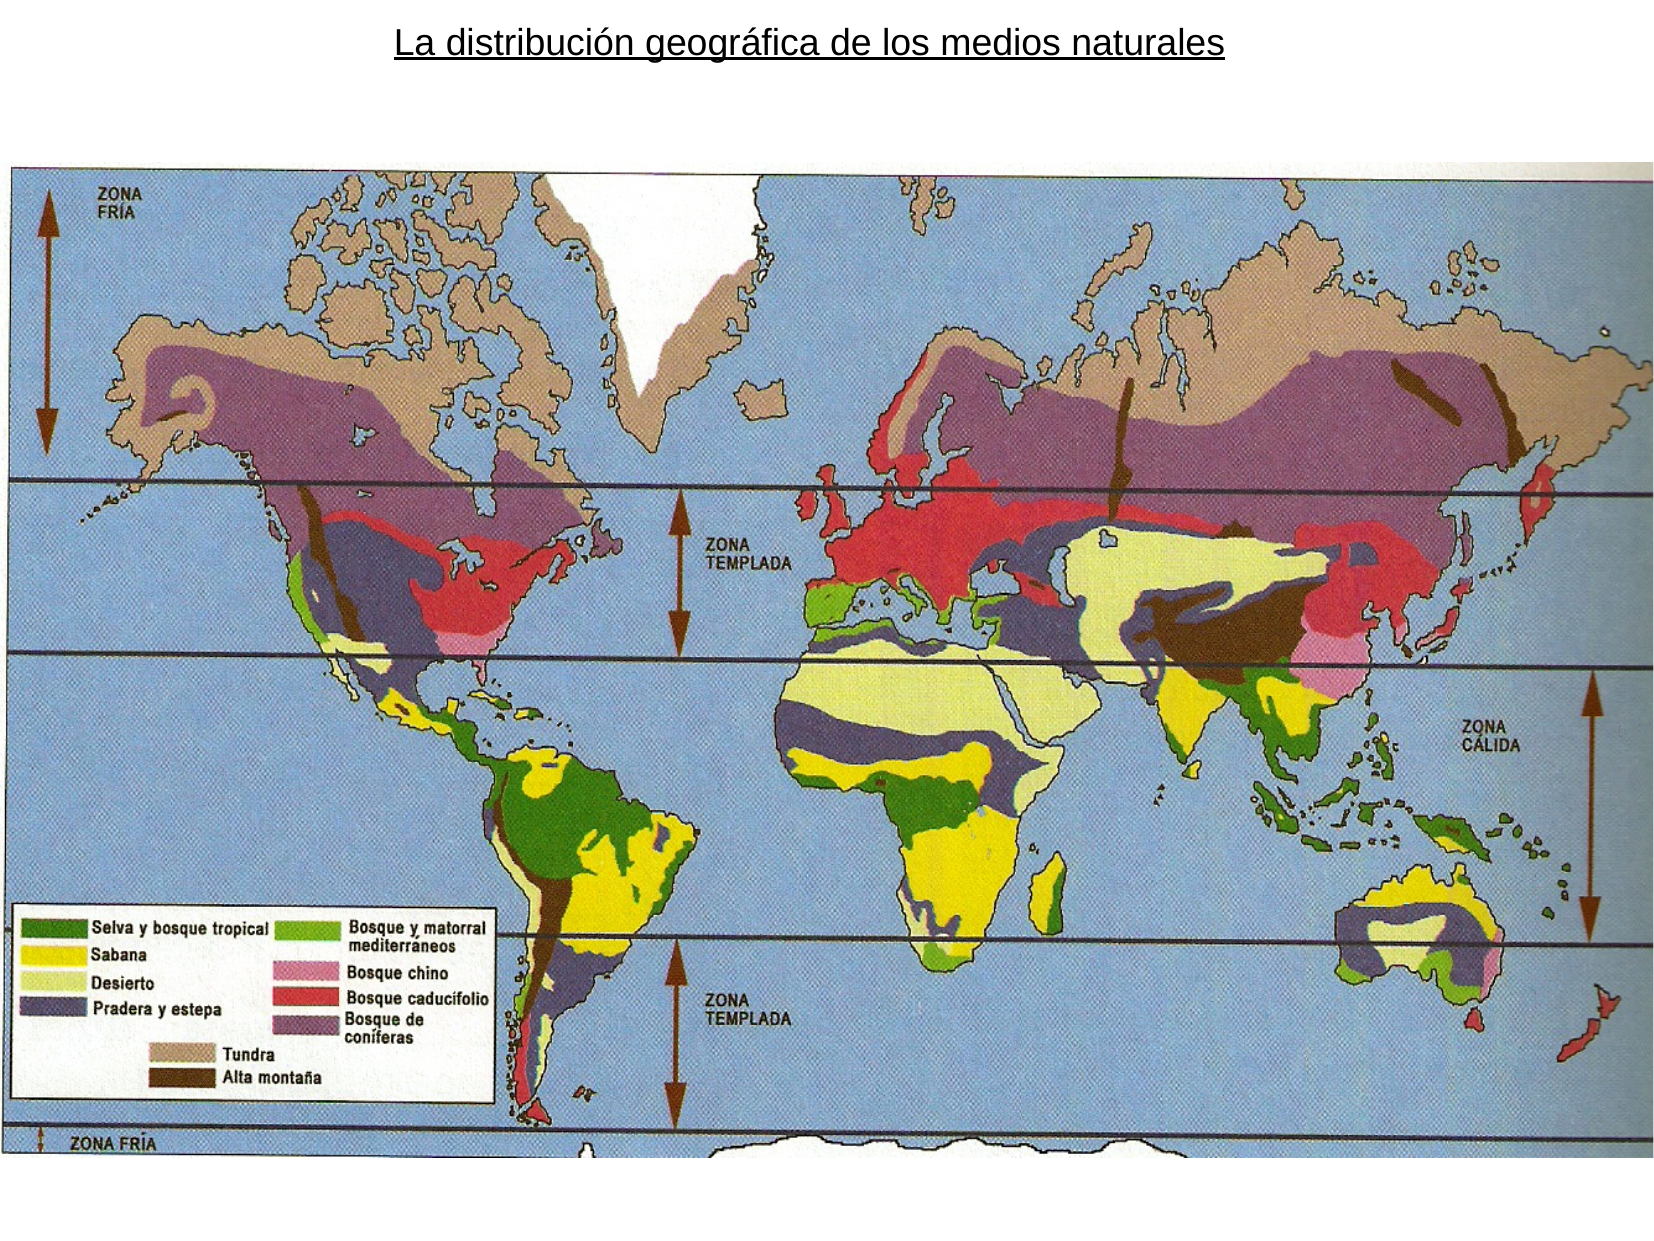

La distribución geográfica de los medios naturales